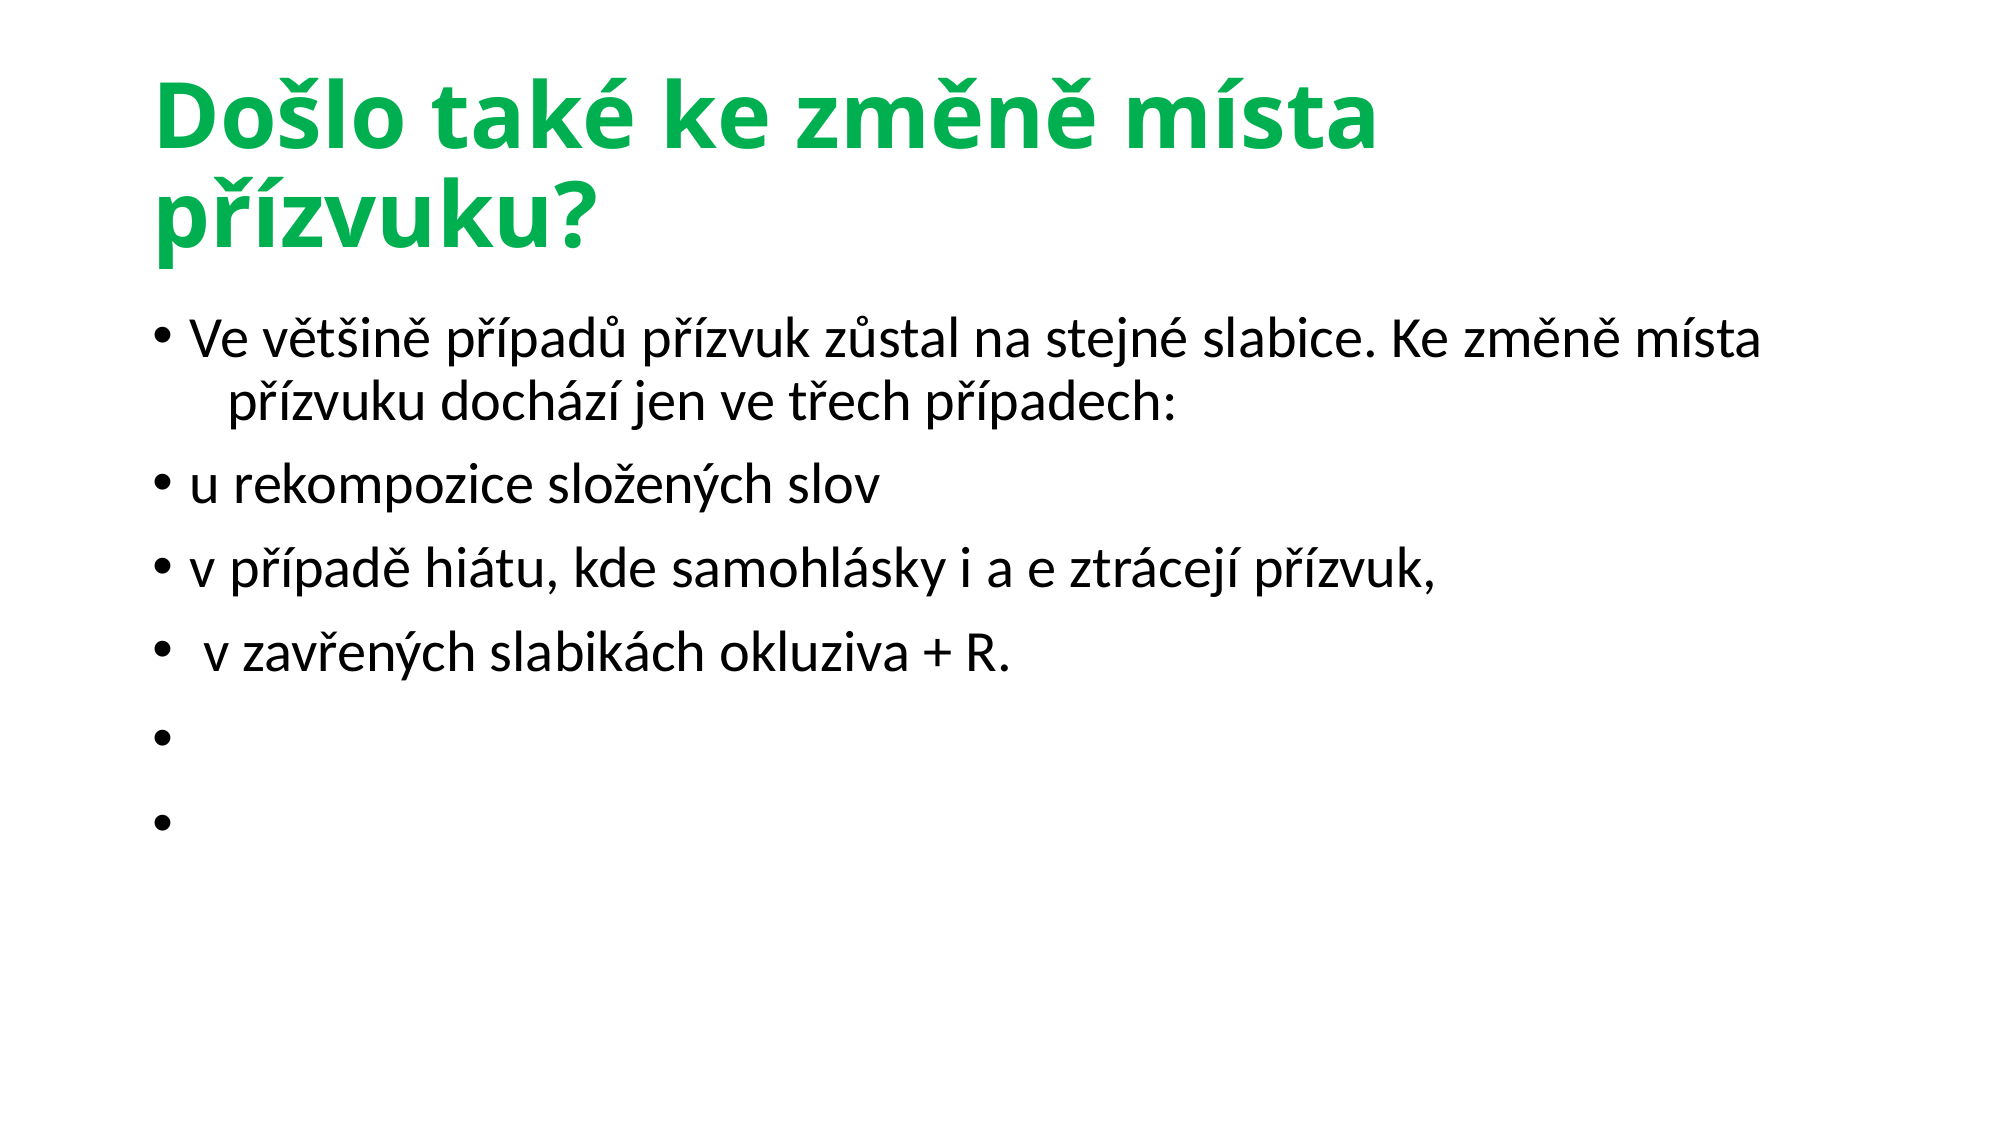

# Došlo také ke změně místa přízvuku?
Ve většině případů přízvuk zůstal na stejné slabice. Ke změně místa přízvuku dochází jen ve třech případech:
u rekompozice složených slov
v případě hiátu, kde samohlásky i a e ztrácejí přízvuk,
 v zavřených slabikách okluziva + R.